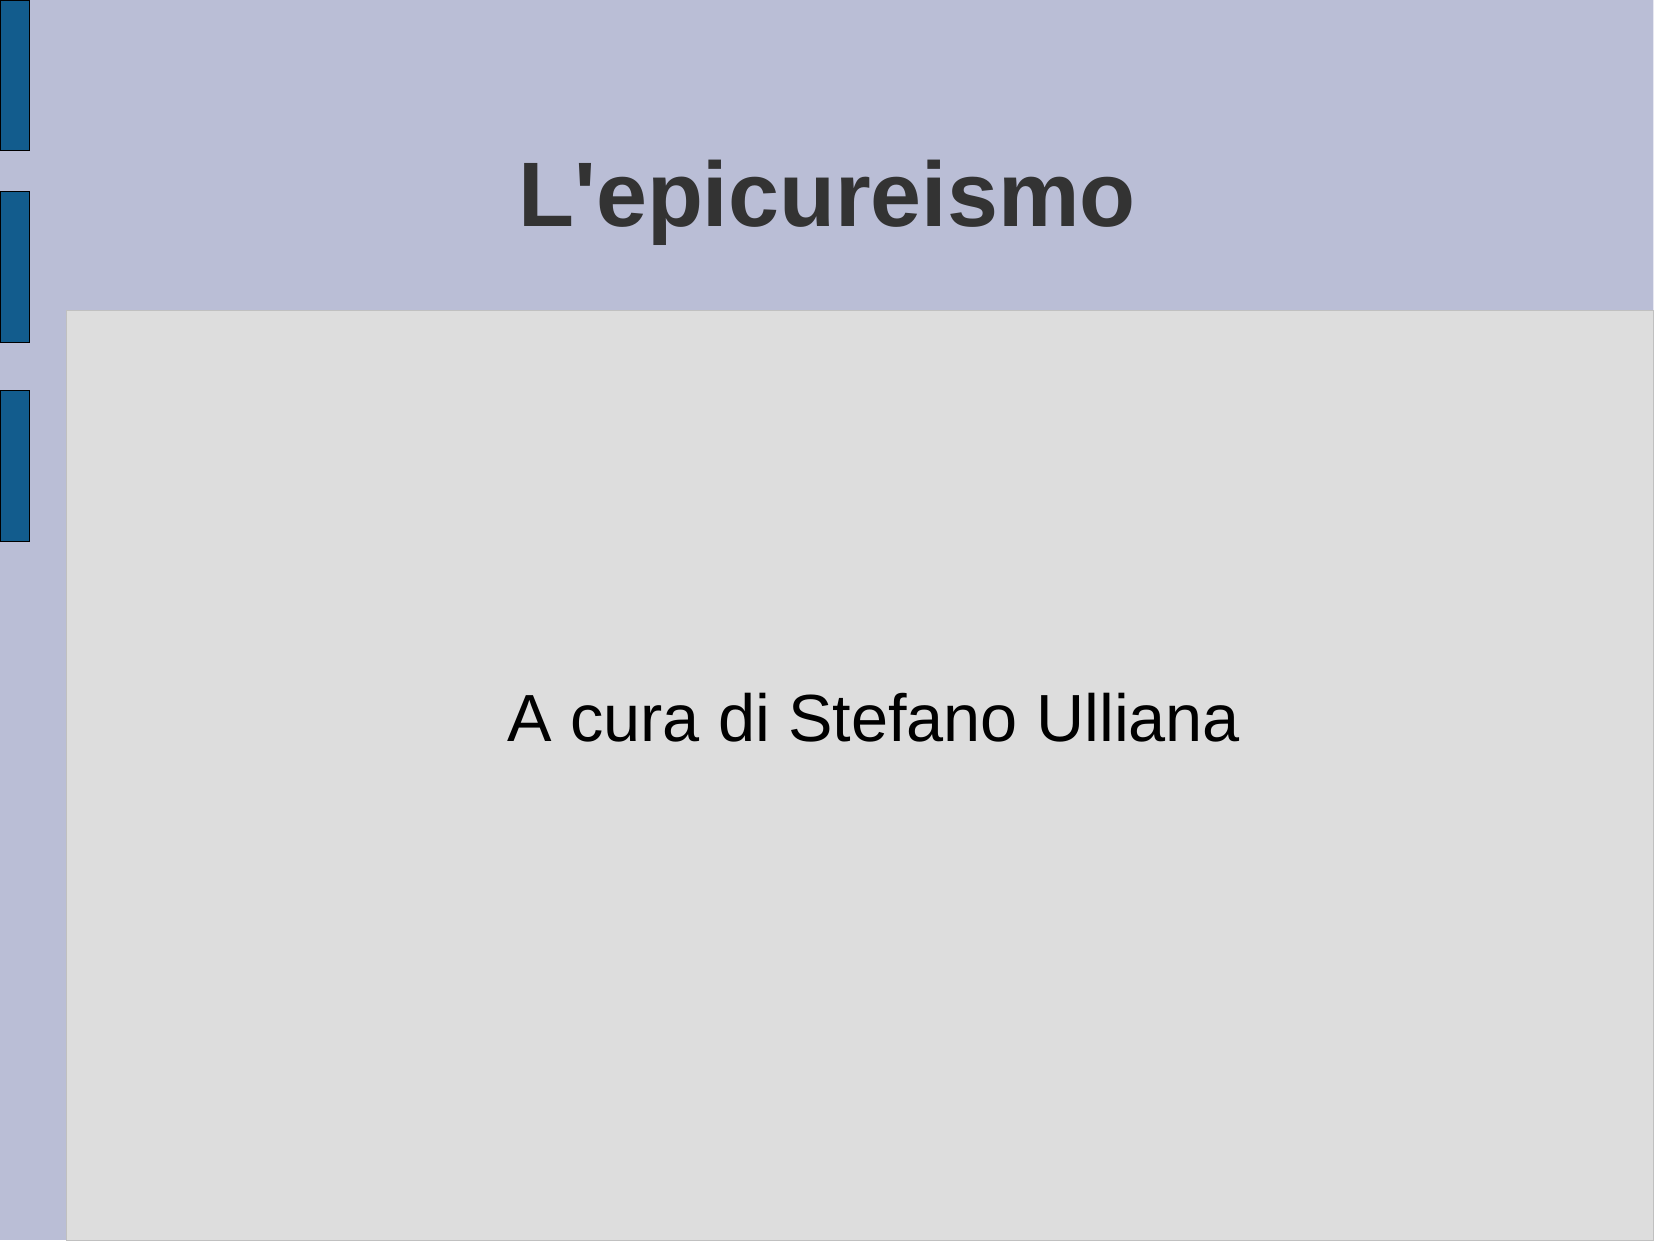

# L'epicureismo
A cura di Stefano Ulliana